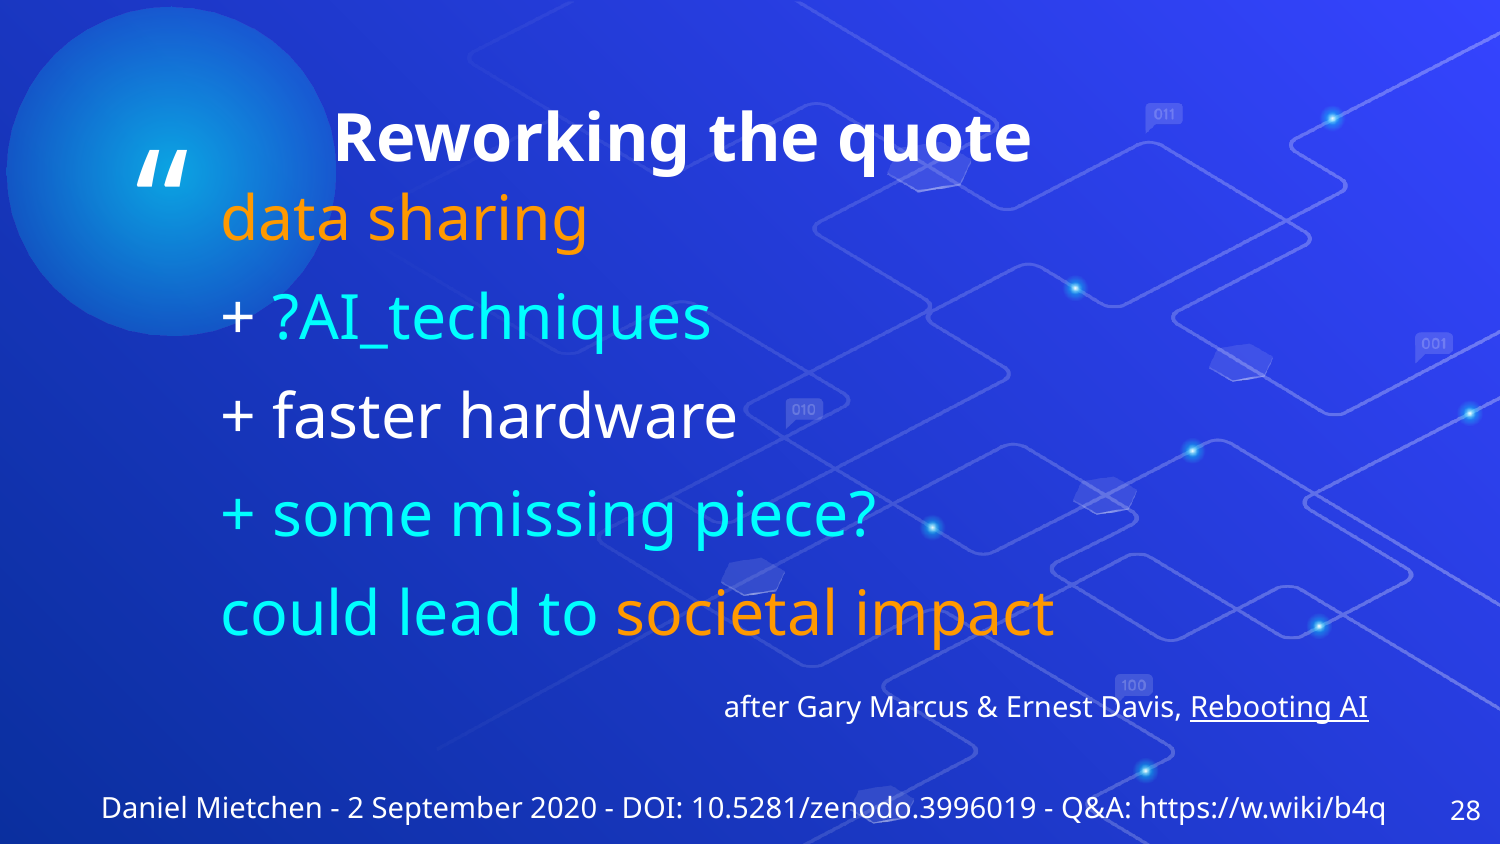

Reworking the quote
# data sharing
+ ?AI_techniques
+ faster hardware
+ some missing piece?
could lead to societal impact
after Gary Marcus & Ernest Davis, Rebooting AI
Daniel Mietchen - 2 September 2020 - DOI: 10.5281/zenodo.3996019 - Q&A: https://w.wiki/b4q